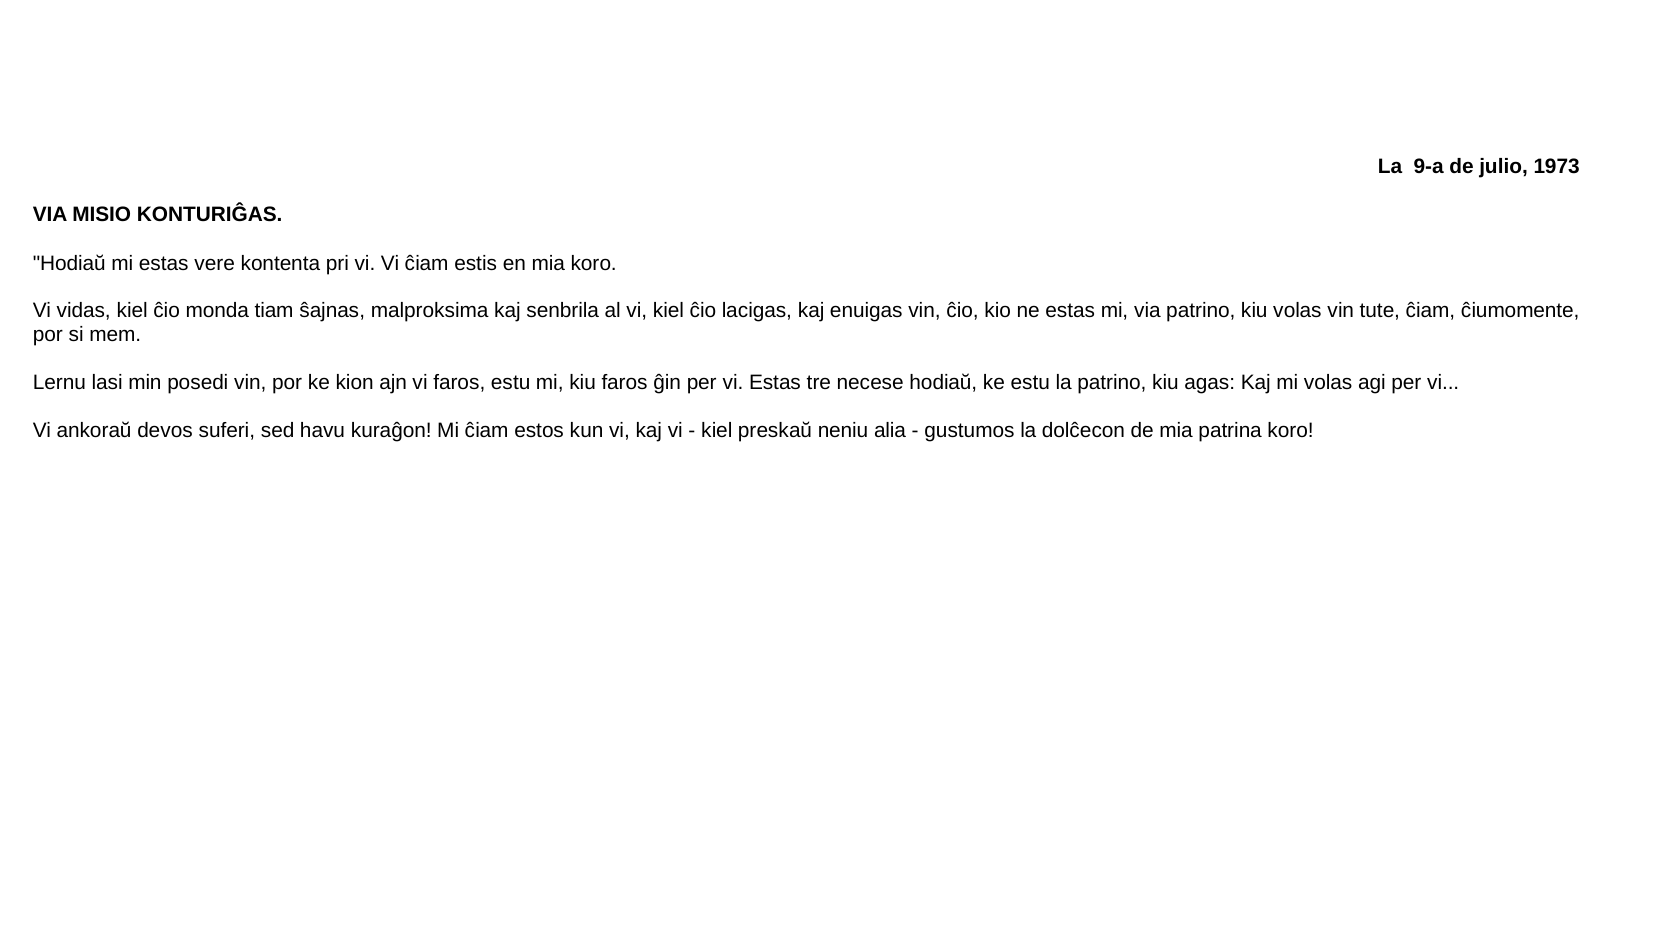

La  9-a de julio, 1973
VIA MISIO KONTURIĜAS.
"Hodiaŭ mi estas vere kontenta pri vi. Vi ĉiam estis en mia koro.
Vi vidas, kiel ĉio monda tiam ŝajnas, malproksima kaj senbrila al vi, kiel ĉio lacigas, kaj enuigas vin, ĉio, kio ne estas mi, via patrino, kiu volas vin tute, ĉiam, ĉiumomente, por si mem.
Lernu lasi min posedi vin, por ke kion ajn vi faros, estu mi, kiu faros ĝin per vi. Estas tre necese hodiaŭ, ke estu la patrino, kiu agas: Kaj mi volas agi per vi...
Vi ankoraŭ devos suferi, sed havu kuraĝon! Mi ĉiam estos kun vi, kaj vi - kiel preskaŭ neniu alia - gustumos la dolĉecon de mia patrina koro!